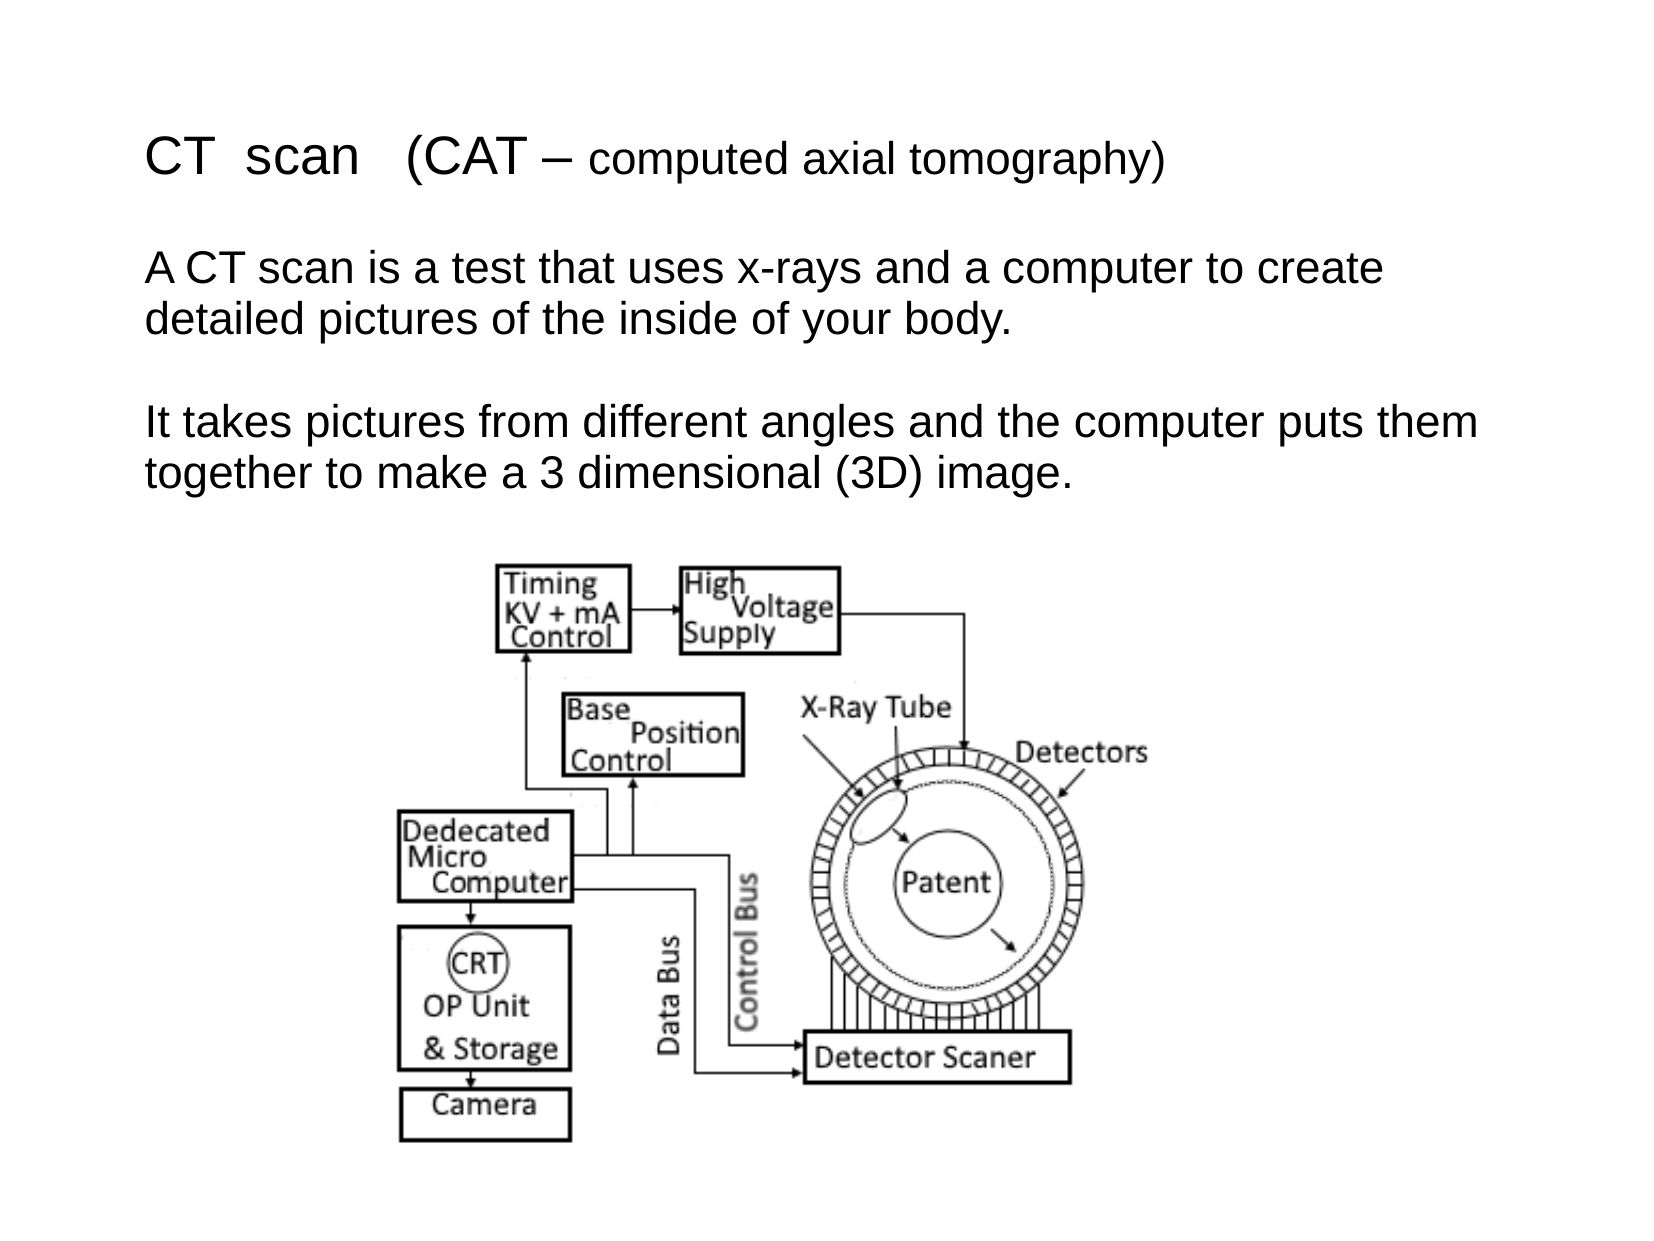

CT scan (CAT – computed axial tomography)
A CT scan is a test that uses x-rays and a computer to create detailed pictures of the inside of your body.
It takes pictures from different angles and the computer puts them together to make a 3 dimensional (3D) image.